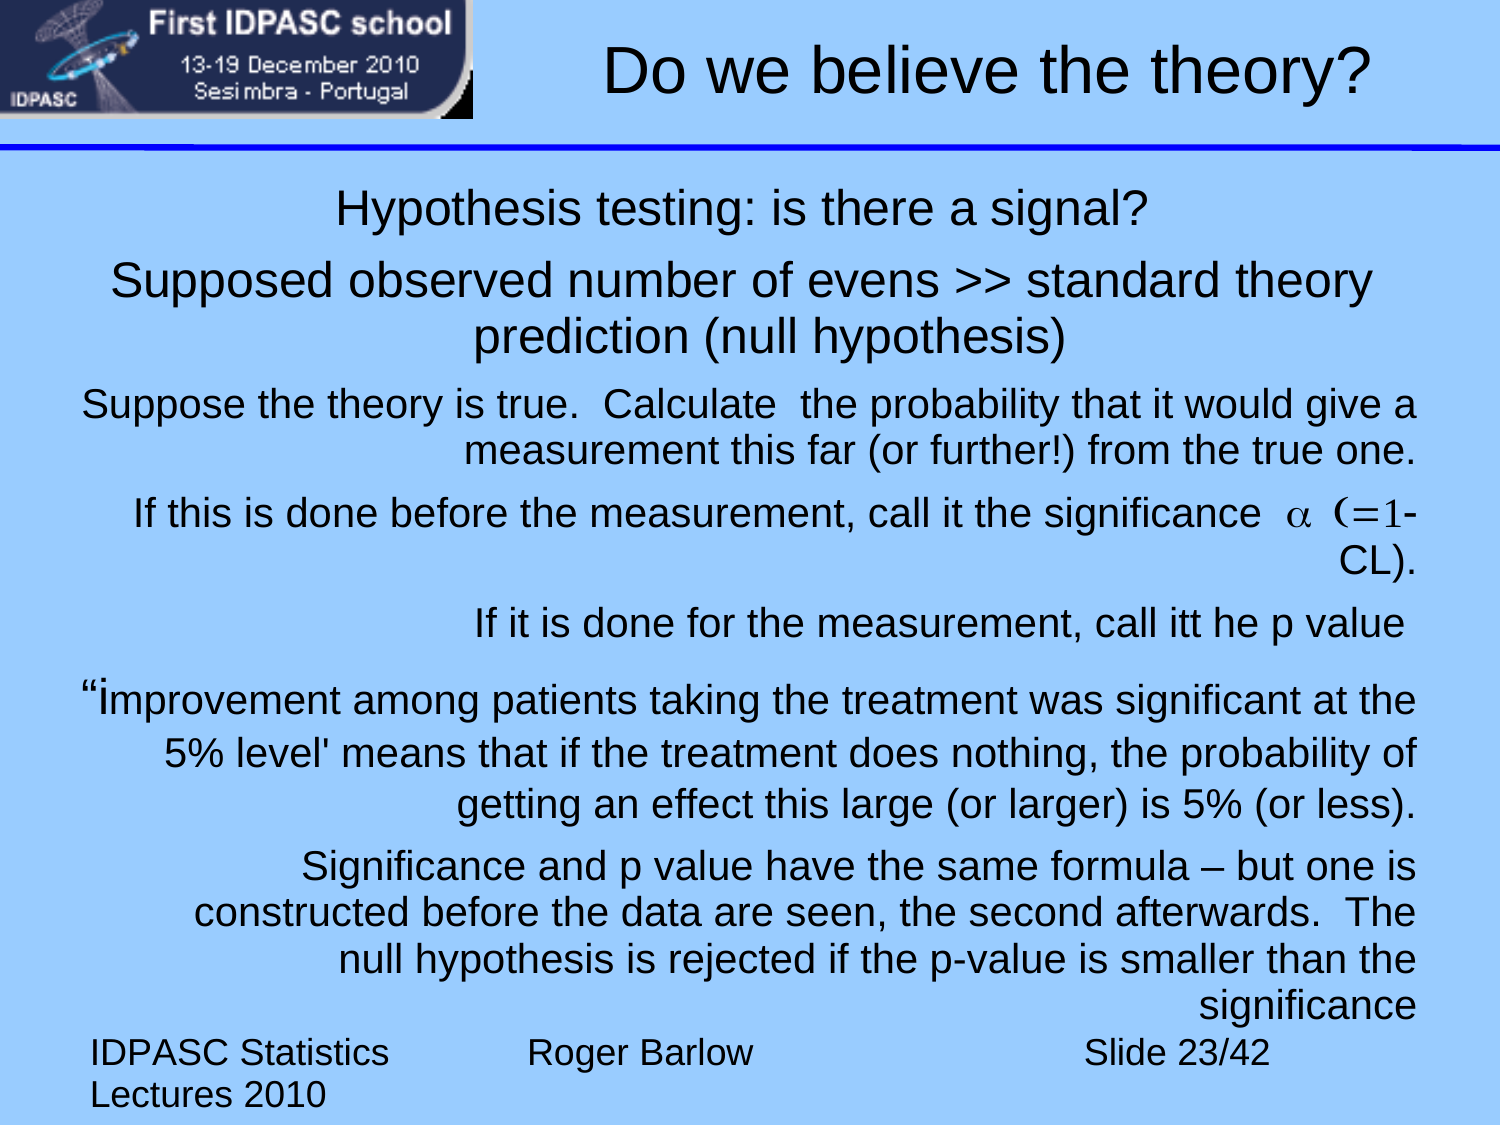

# Do we believe the theory?
Hypothesis testing: is there a signal?
Supposed observed number of evens >> standard theory prediction (null hypothesis)
Suppose the theory is true. Calculate the probability that it would give a measurement this far (or further!) from the true one.
If this is done before the measurement, call it the significance  (=1-CL).
If it is done for the measurement, call itt he p value
“improvement among patients taking the treatment was significant at the 5% level' means that if the treatment does nothing, the probability of getting an effect this large (or larger) is 5% (or less).
 Significance and p value have the same formula – but one is constructed before the data are seen, the second afterwards. The null hypothesis is rejected if the p-value is smaller than the significance
23